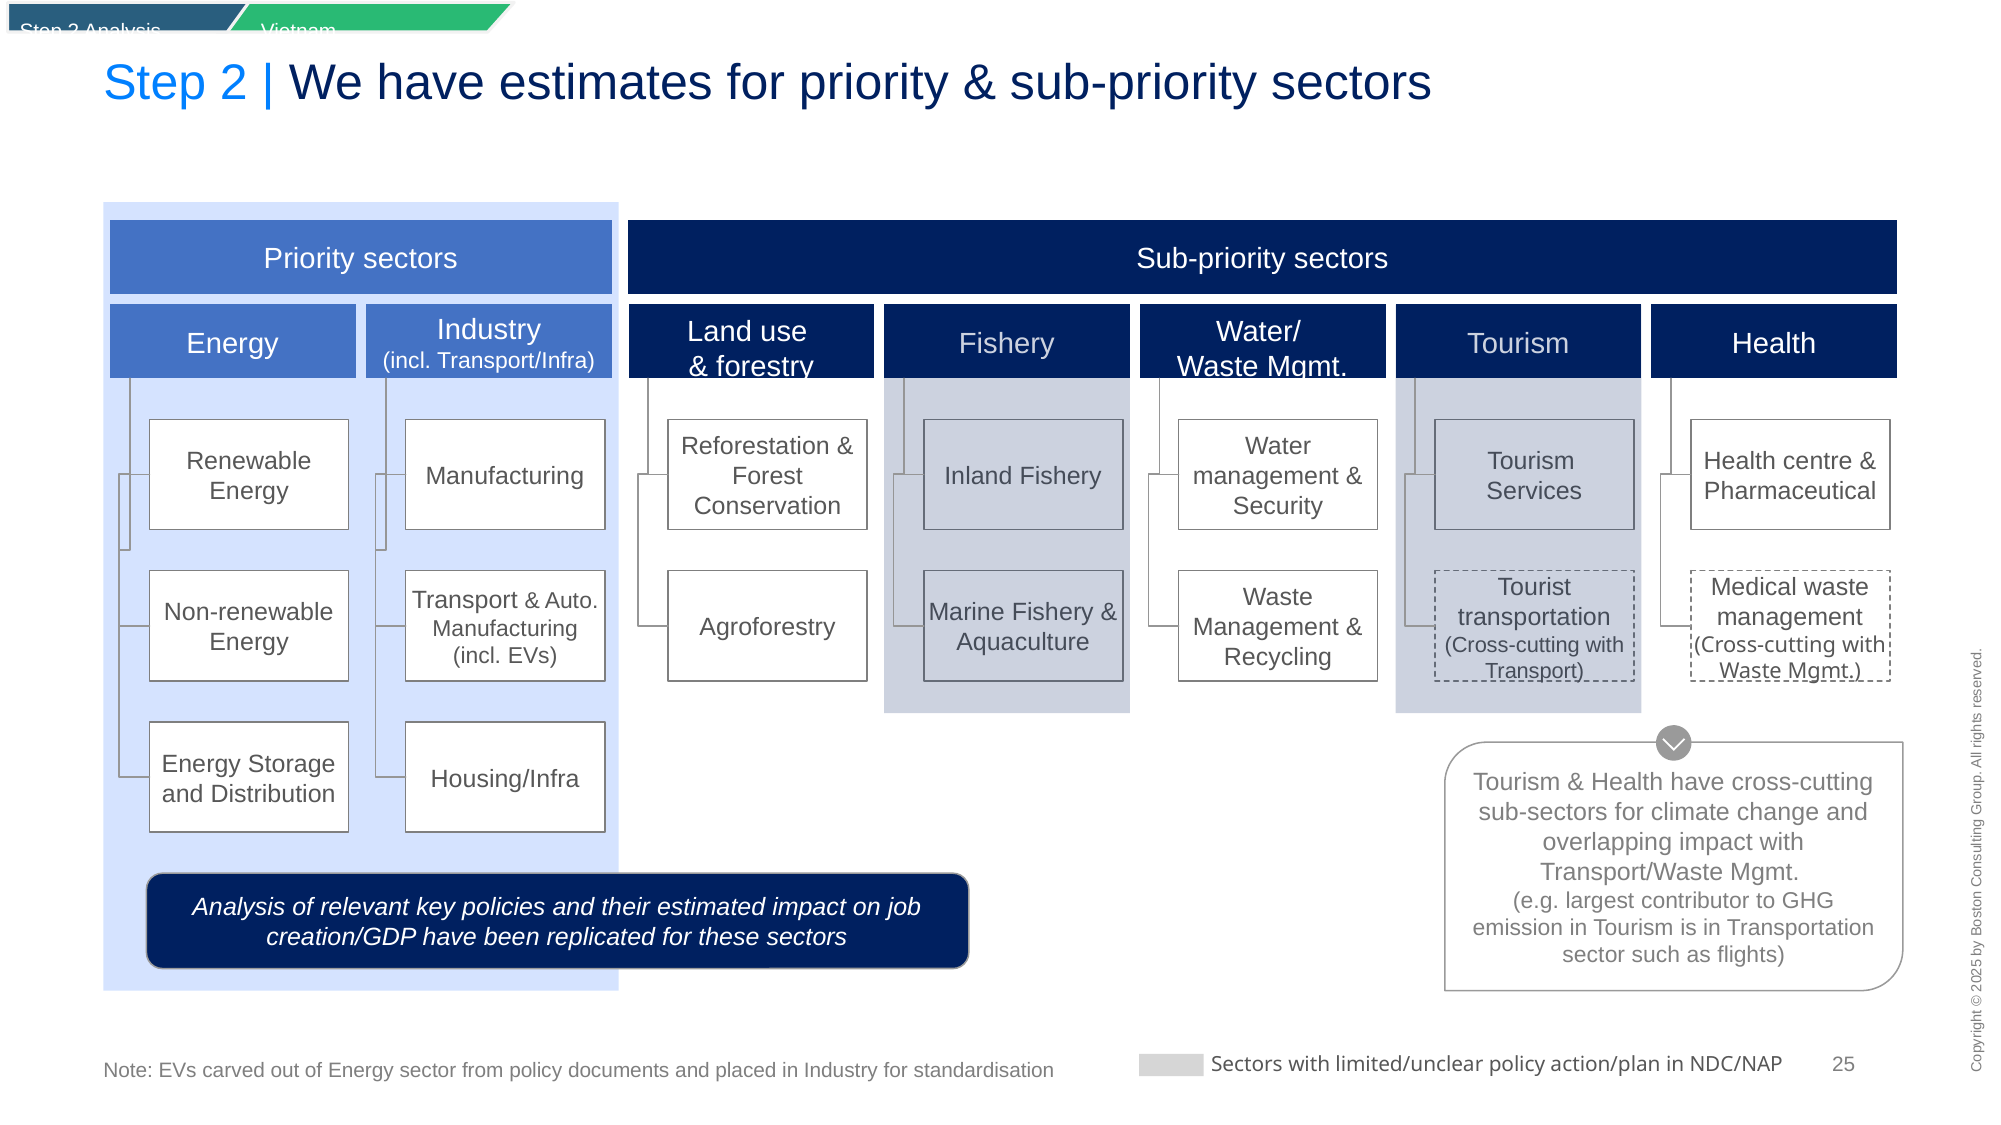

Step 2 Analysis
Vietnam
# Step 2 | We have estimates for priority & sub-priority sectors
Priority sectors
Sub-priority sectors
Energy
Industry
(incl. Transport/Infra)
Land use
& forestry
Fishery
Water/
Waste Mgmt.
Tourism
Health
Renewable Energy
Manufacturing
Reforestation & Forest Conservation
Inland Fishery
Water management & Security
Tourism
Services
Health centre & Pharmaceutical
Non-renewable Energy
Transport & Auto. Manufacturing
(incl. EVs)
Agroforestry
Marine Fishery & Aquaculture
Waste Management & Recycling
Tourist transportation
(Cross-cutting with Transport)
Medical waste management
(Cross-cutting with Waste Mgmt.)
Energy Storage and Distribution
Housing/Infra
Tourism & Health have cross-cutting sub-sectors for climate change and overlapping impact with Transport/Waste Mgmt.
(e.g. largest contributor to GHG emission in Tourism is in Transportation sector such as flights)
Analysis of relevant key policies and their estimated impact on job creation/GDP have been replicated for these sectors
Sectors with limited/unclear policy action/plan in NDC/NAP
Note: EVs carved out of Energy sector from policy documents and placed in Industry for standardisation